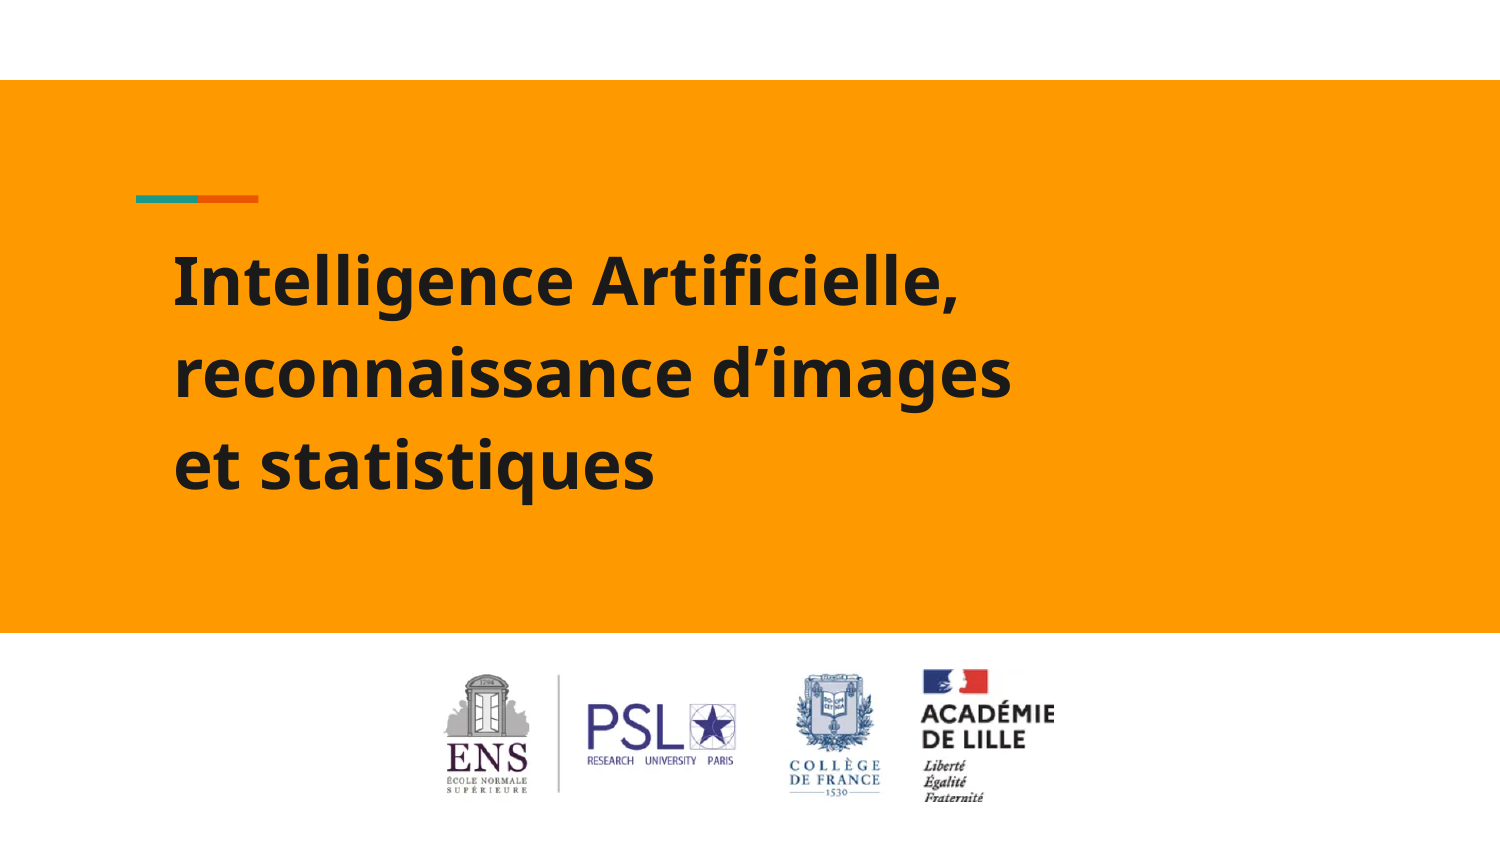

# Intelligence Artificielle, reconnaissance d’images et statistiques